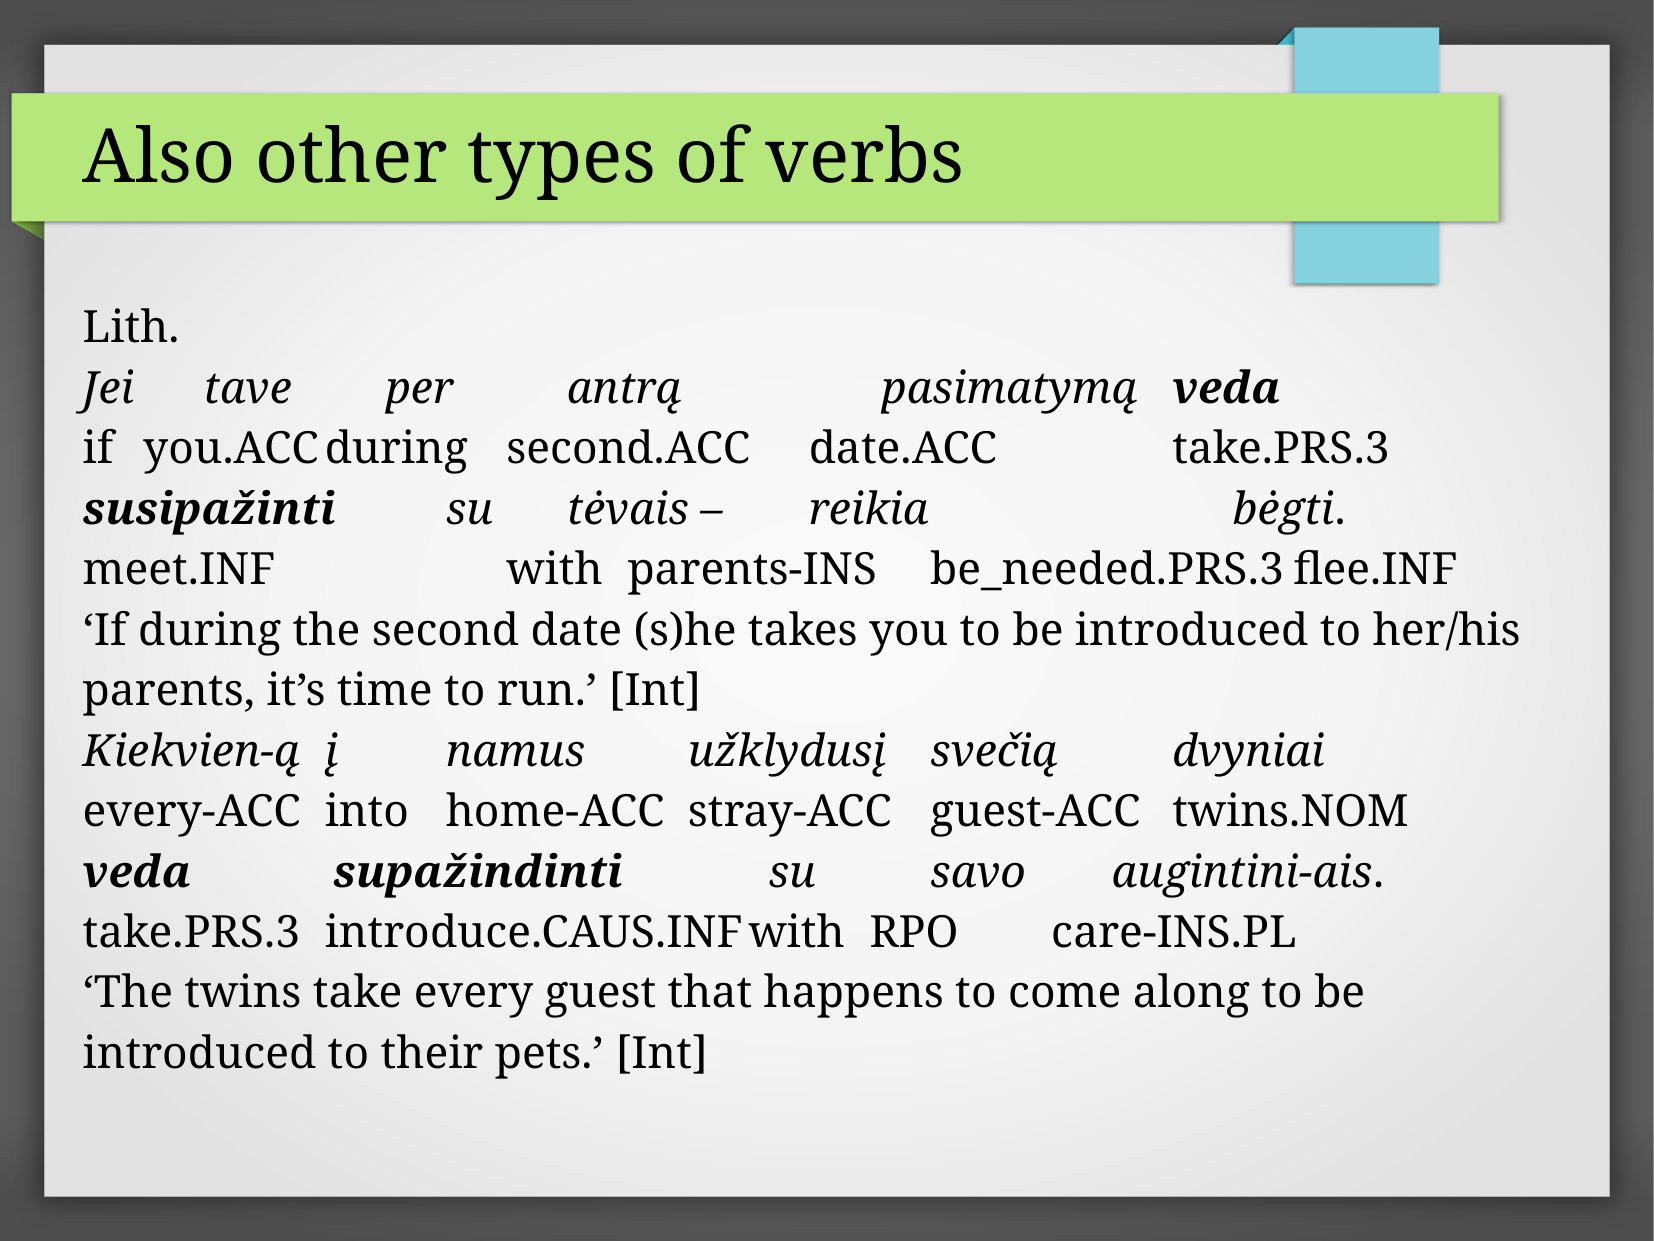

# Also other types of verbs
Lith.
Jei 	tave 		per 		antrą 			 pasimatymą 	veda
if	you.ACC	during	second.ACC	date.ACC		 	take.PRS.3
susipažinti 		su 		tėvais – 		reikia 	 		 		bėgti.
meet.inf		 		with	parents-ins	be_needed.prs.3	flee.inf
‘If during the second date (s)he takes you to be introduced to her/his parents, it’s time to run.’ [Int]
Kiekvien-ą 	į 	 	namus 		užklydusį 	svečią 		dvyniai
every-acc	into	home-acc	stray-acc	guest-acc	twins.nom
veda		 supažindinti		 su		savo		augintini-ais.
take.PRS.3	introduce.CAUS.INF	with	RPO		care-INS.PL
‘The twins take every guest that happens to come along to be introduced to their pets.’ [Int]